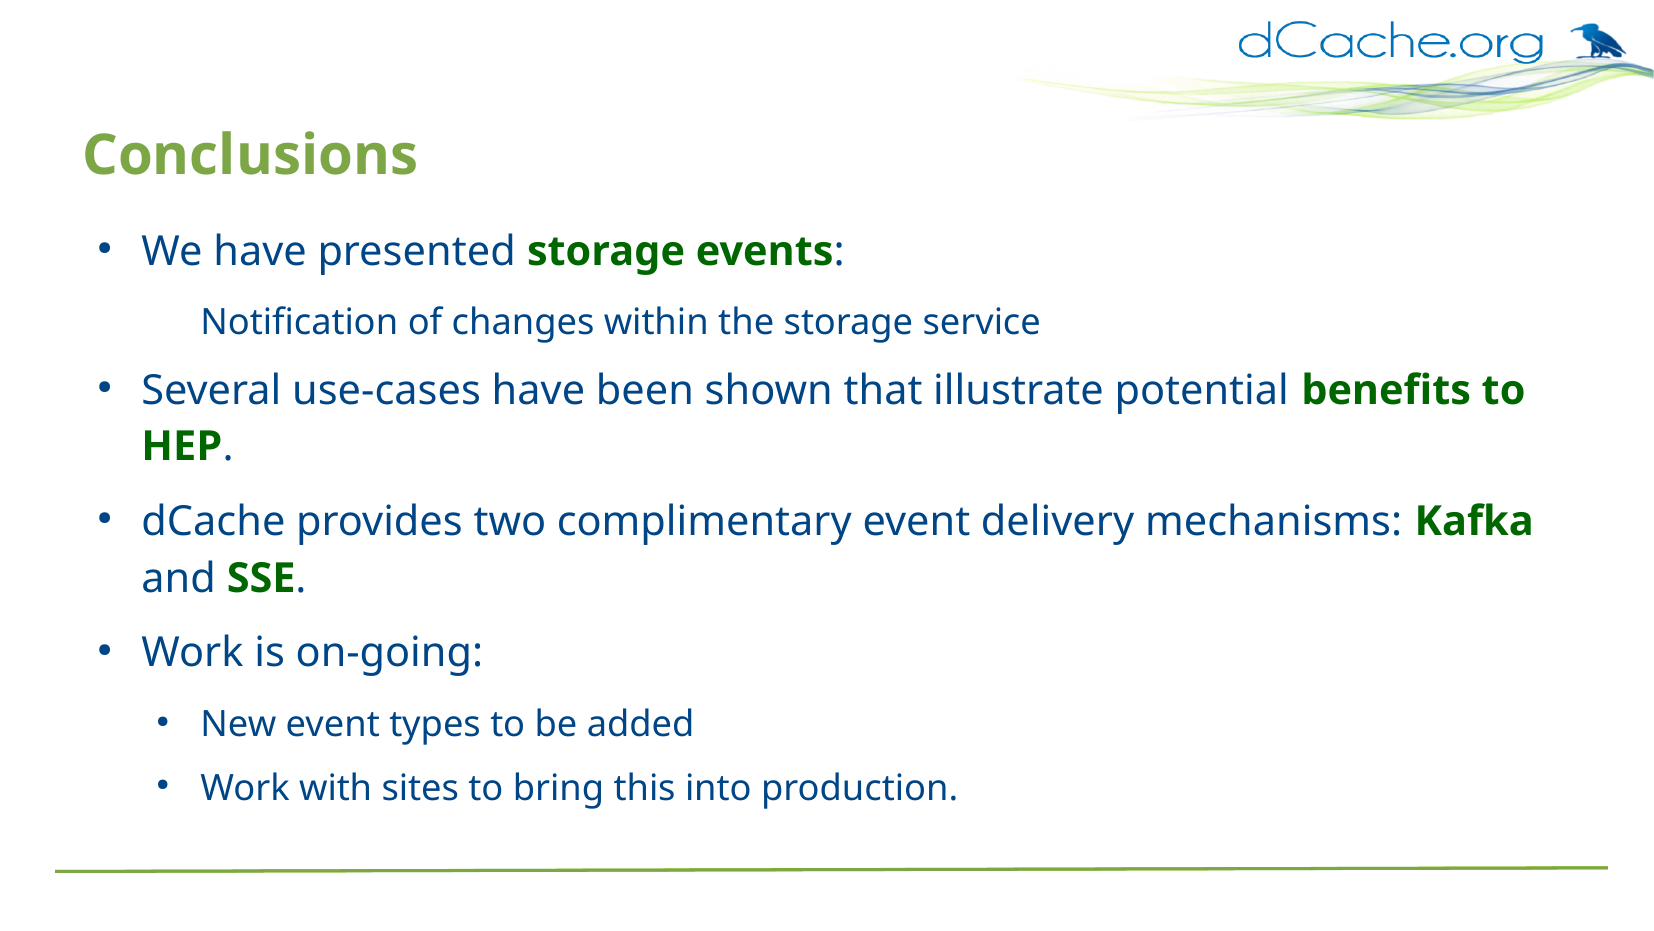

# Conclusions
We have presented storage events:
Notification of changes within the storage service
Several use-cases have been shown that illustrate potential benefits to HEP.
dCache provides two complimentary event delivery mechanisms: Kafka and SSE.
Work is on-going:
New event types to be added
Work with sites to bring this into production.